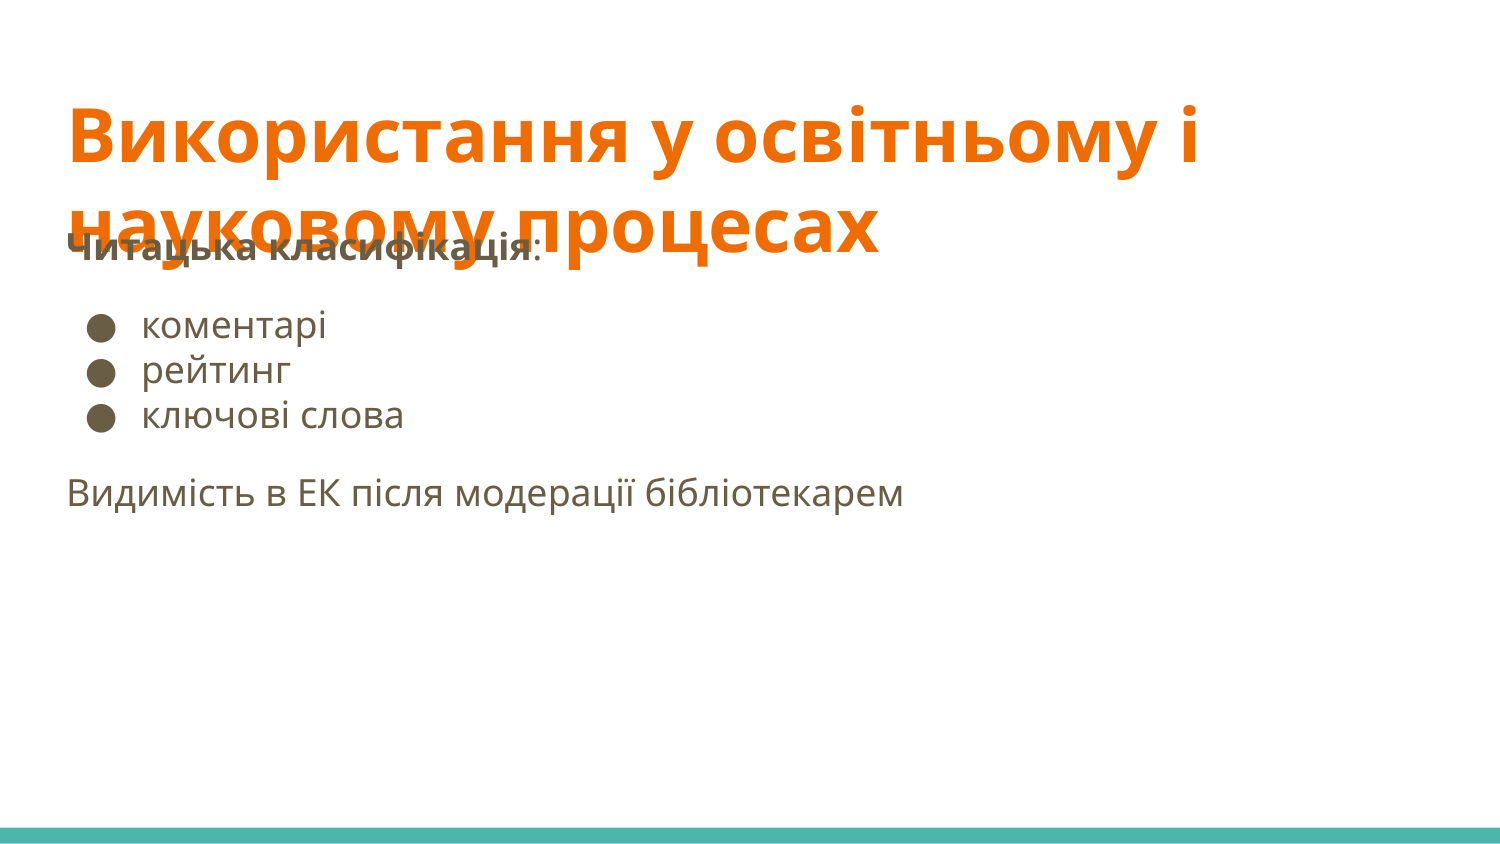

# Використання у освітньому і науковому процесах
Читацька класифікація:
коментарі
рейтинг
ключові слова
Видимість в ЕК після модерації бібліотекарем